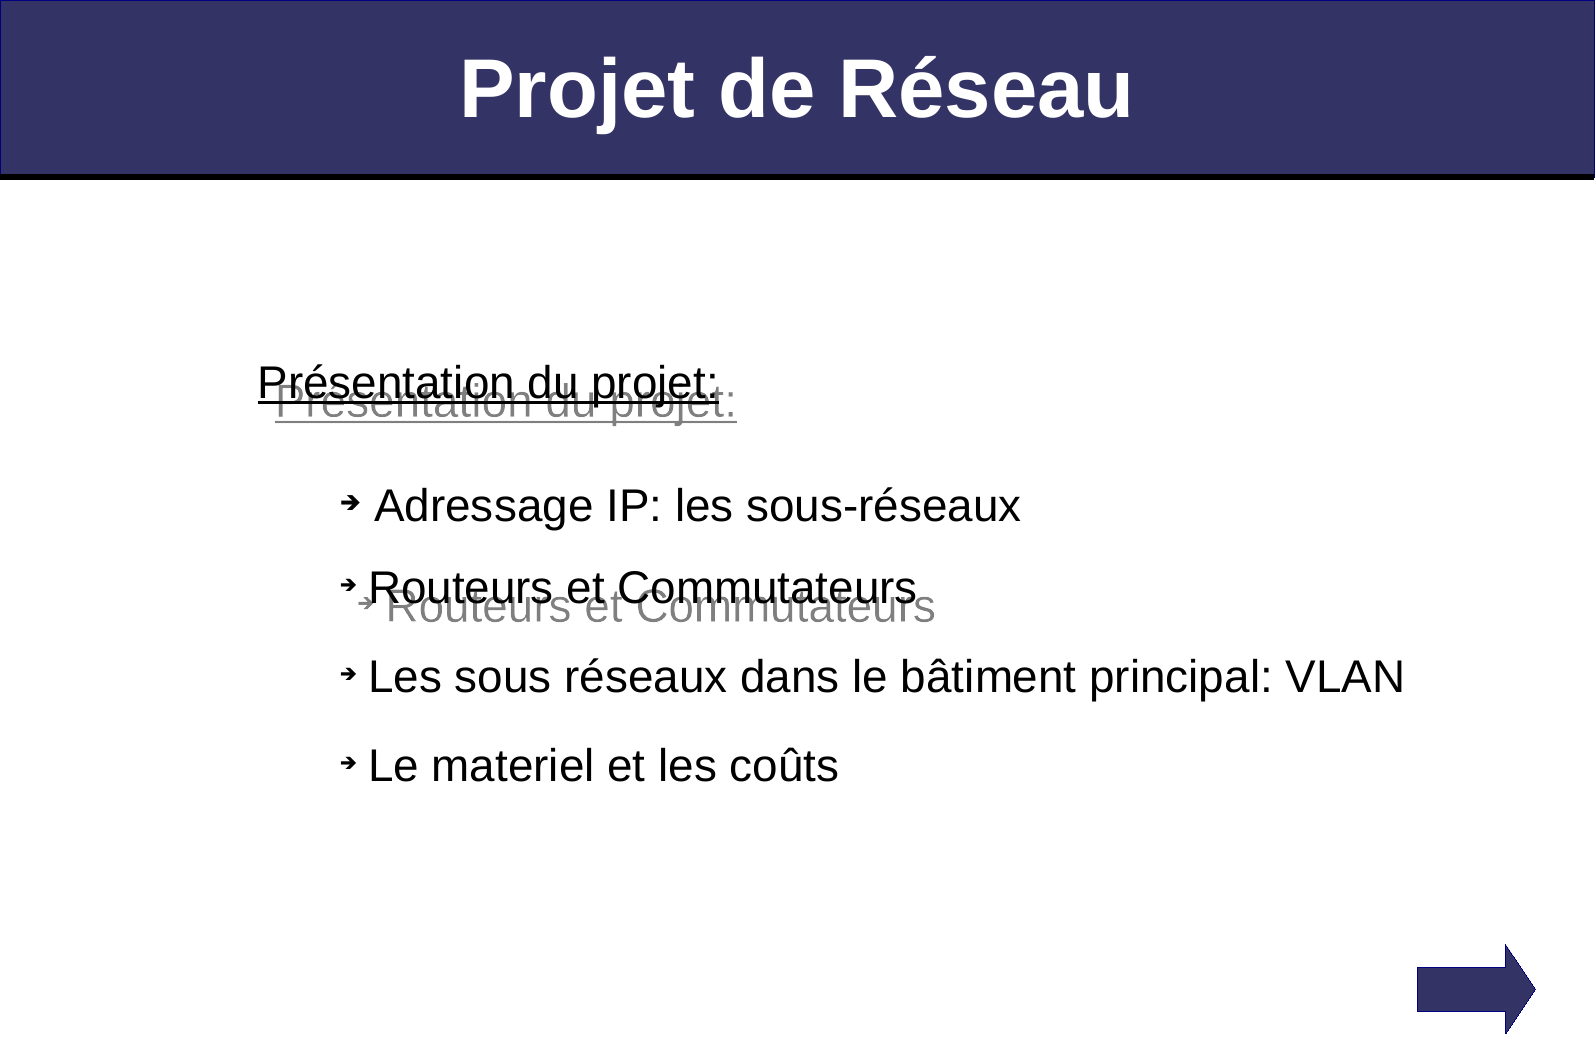

Projet de Réseau
Présentation du projet:
 Adressage IP: les sous-réseaux
 Routeurs et Commutateurs
 Les sous réseaux dans le bâtiment principal: VLAN
 Le materiel et les coûts